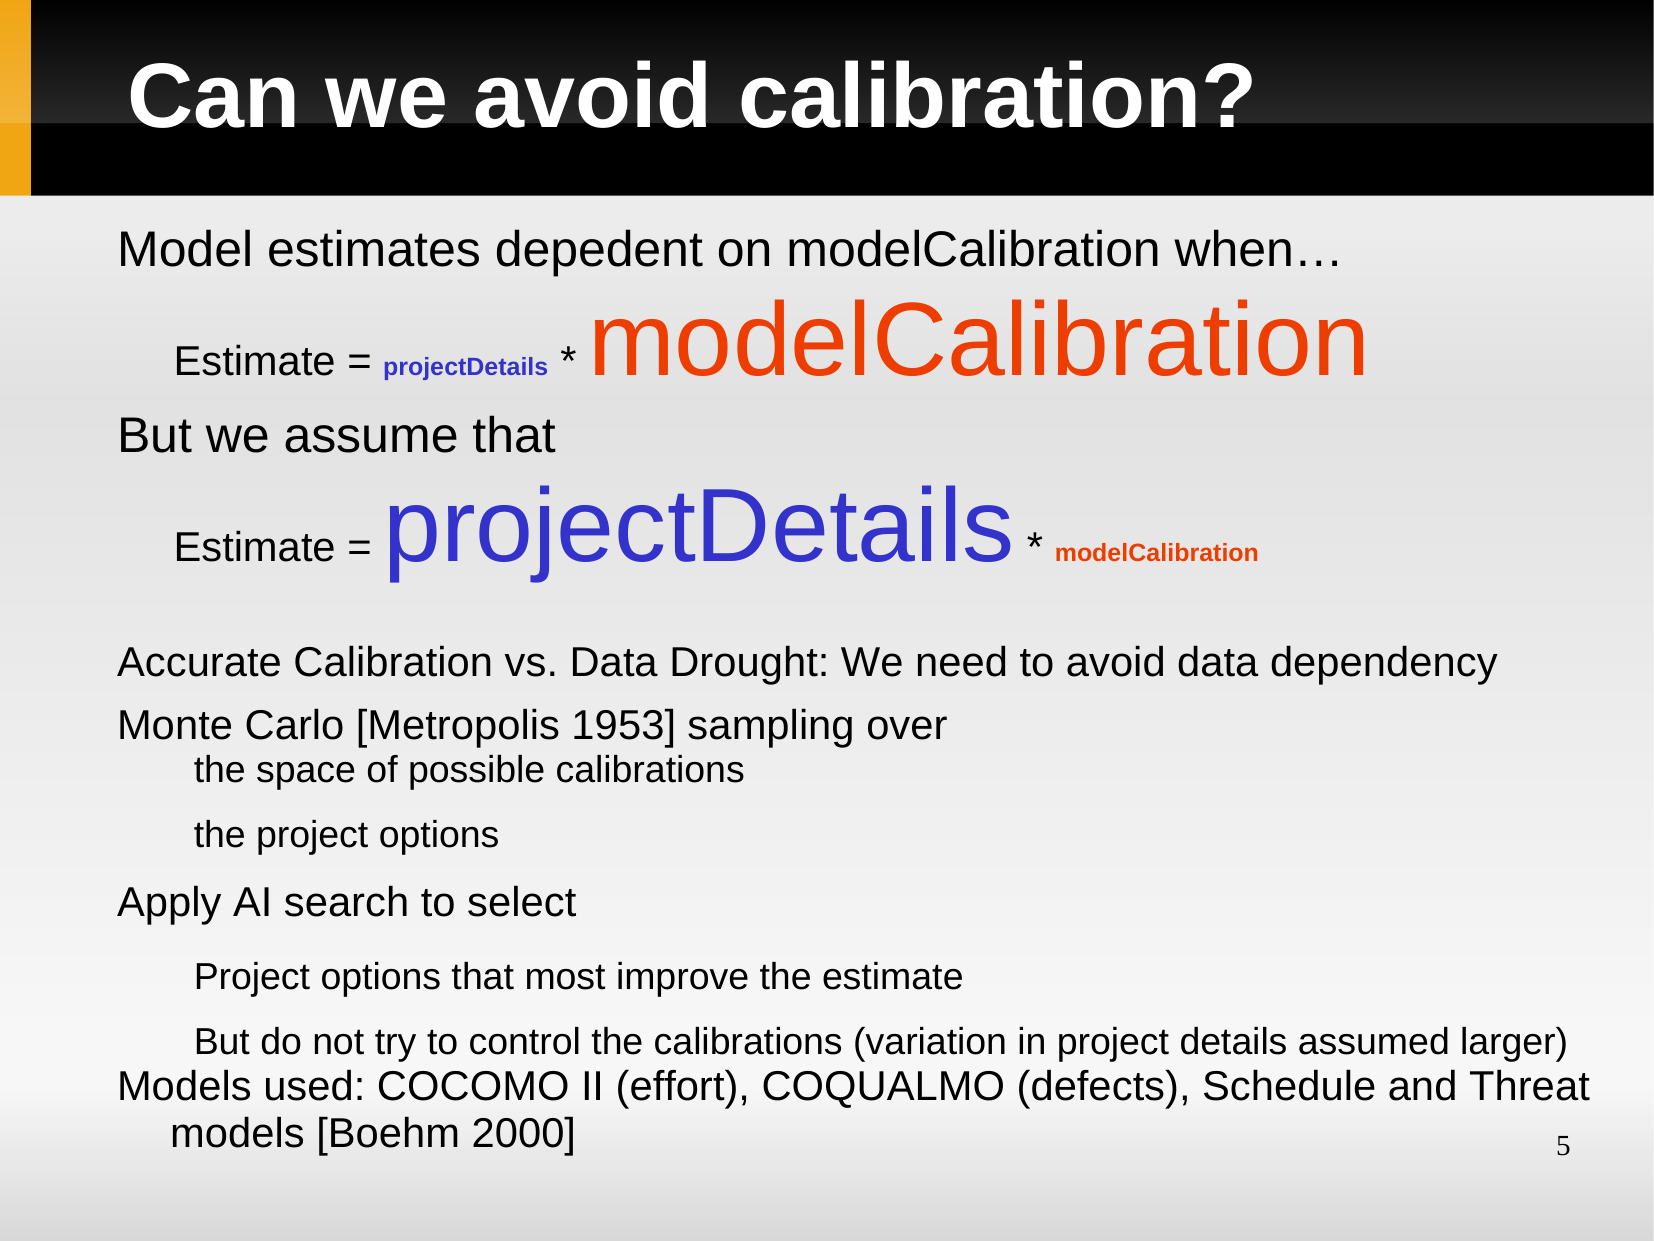

# Can we avoid calibration?
Model estimates depedent on modelCalibration when…
Estimate = projectDetails * modelCalibration
But we assume that
Estimate = projectDetails * modelCalibration
Accurate Calibration vs. Data Drought: We need to avoid data dependency
Monte Carlo [Metropolis 1953] sampling over
the space of possible calibrations
the project options
Apply AI search to select
Project options that most improve the estimate
But do not try to control the calibrations (variation in project details assumed larger)
Models used: COCOMO II (effort), COQUALMO (defects), Schedule and Threat models [Boehm 2000]
5